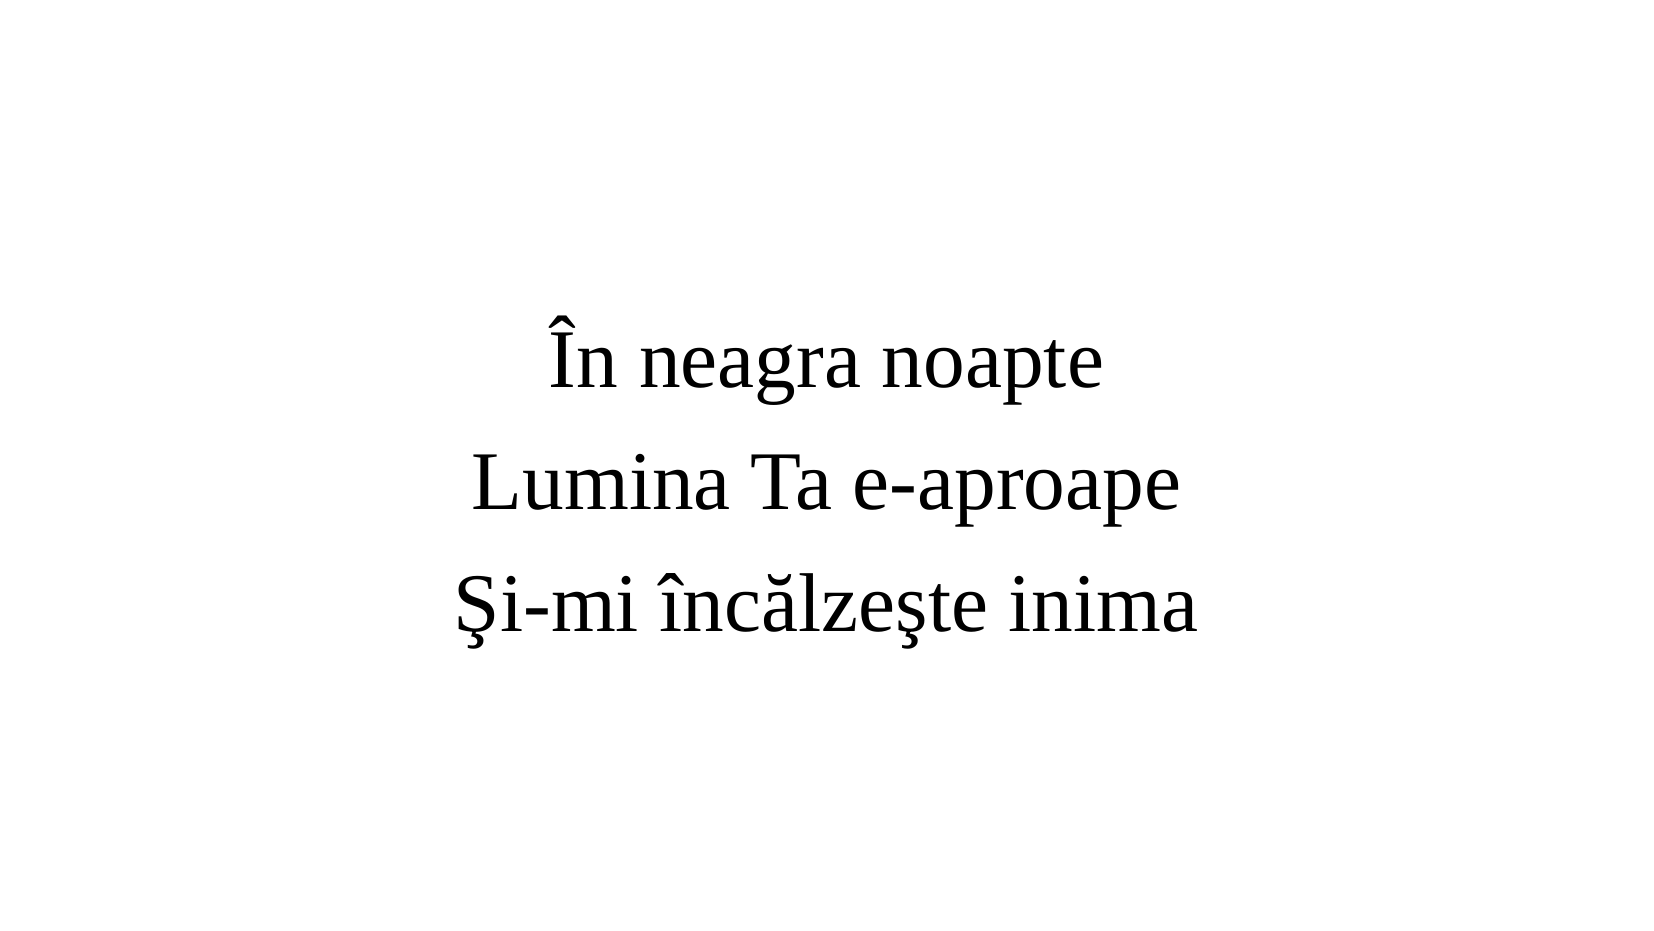

# În neagra noapte
Lumina Ta e-aproape
Şi-mi încălzeşte inima